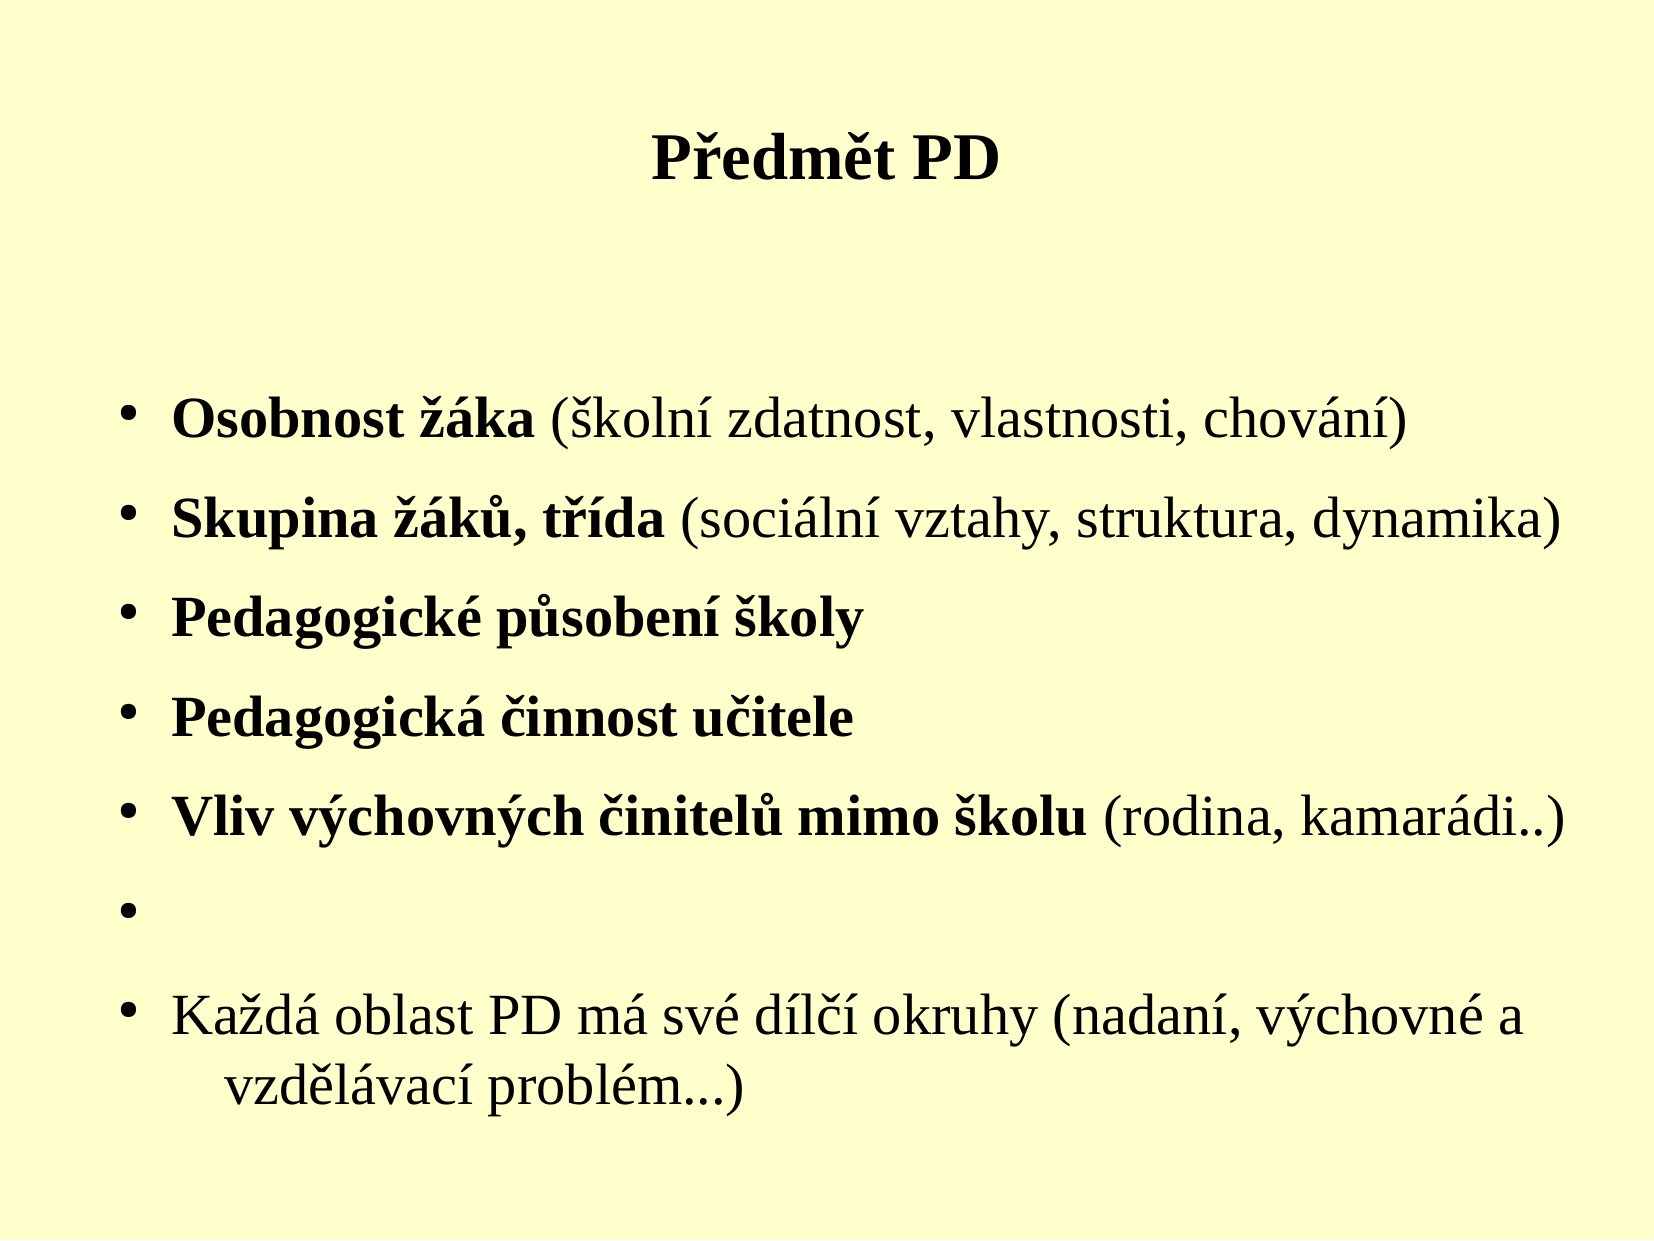

# Předmět PD
Osobnost žáka (školní zdatnost, vlastnosti, chování)
Skupina žáků, třída (sociální vztahy, struktura, dynamika)
Pedagogické působení školy
Pedagogická činnost učitele
Vliv výchovných činitelů mimo školu (rodina, kamarádi..)
Každá oblast PD má své dílčí okruhy (nadaní, výchovné a vzdělávací problém...)